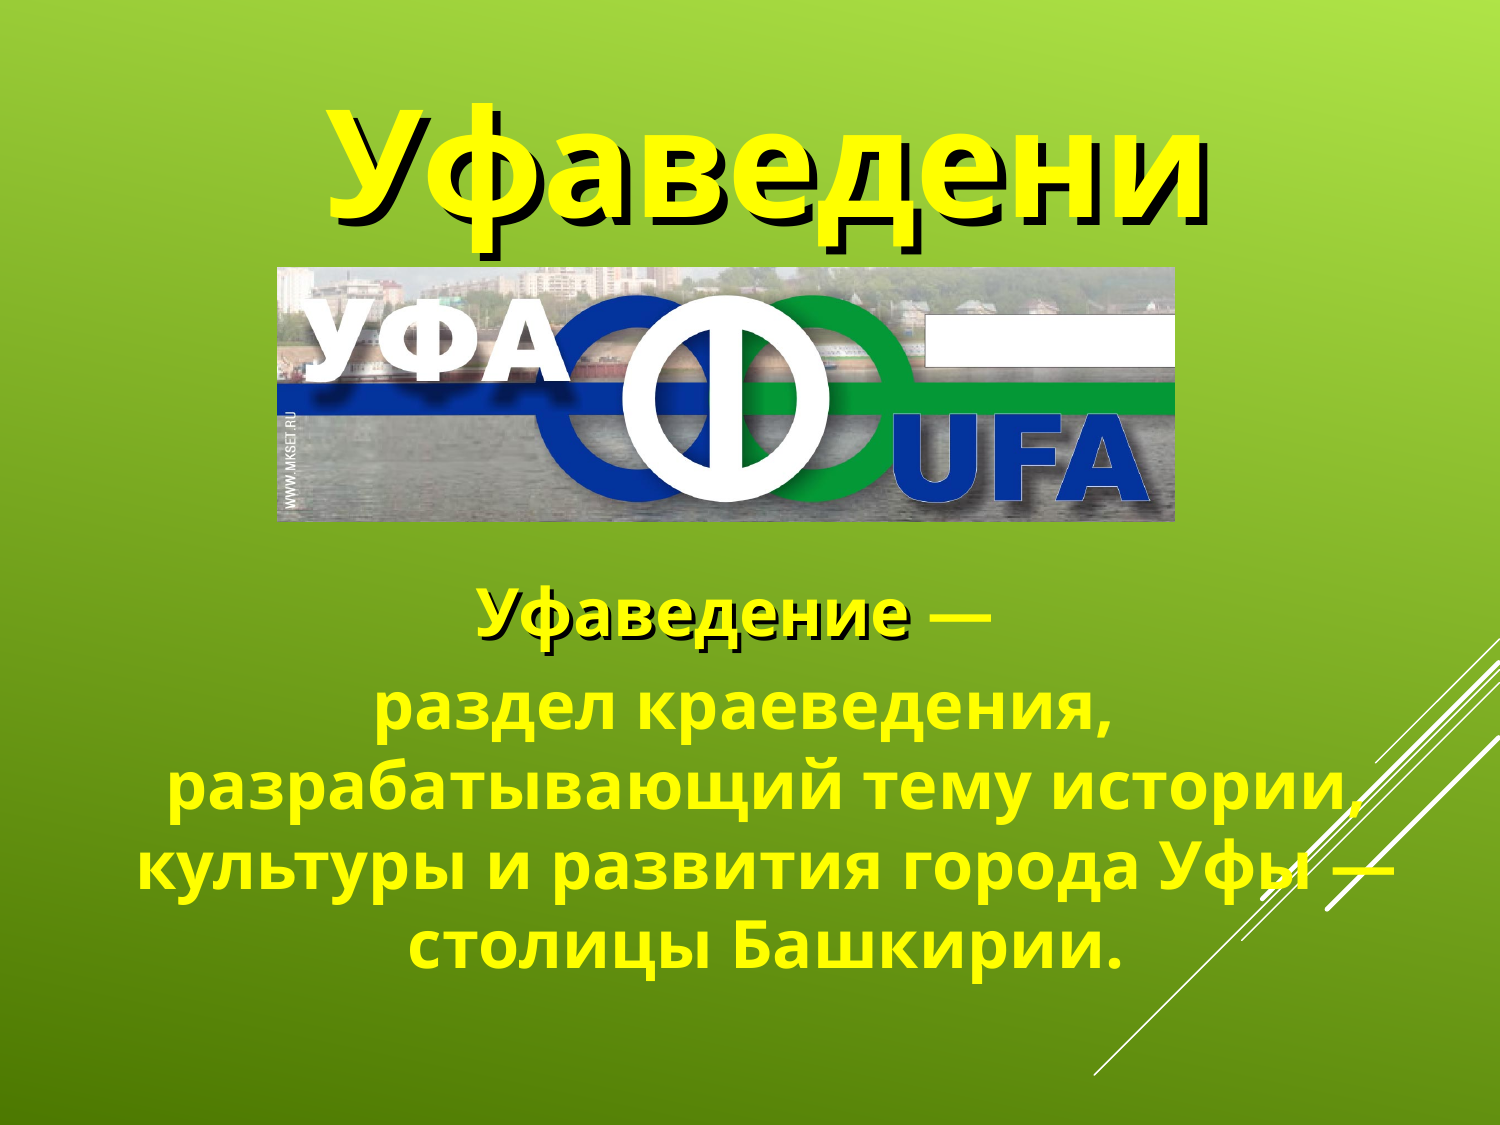

Уфаведение
Уфаведение —
раздел краеведения, разрабатывающий тему истории, культуры и развития города Уфы — столицы Башкирии.